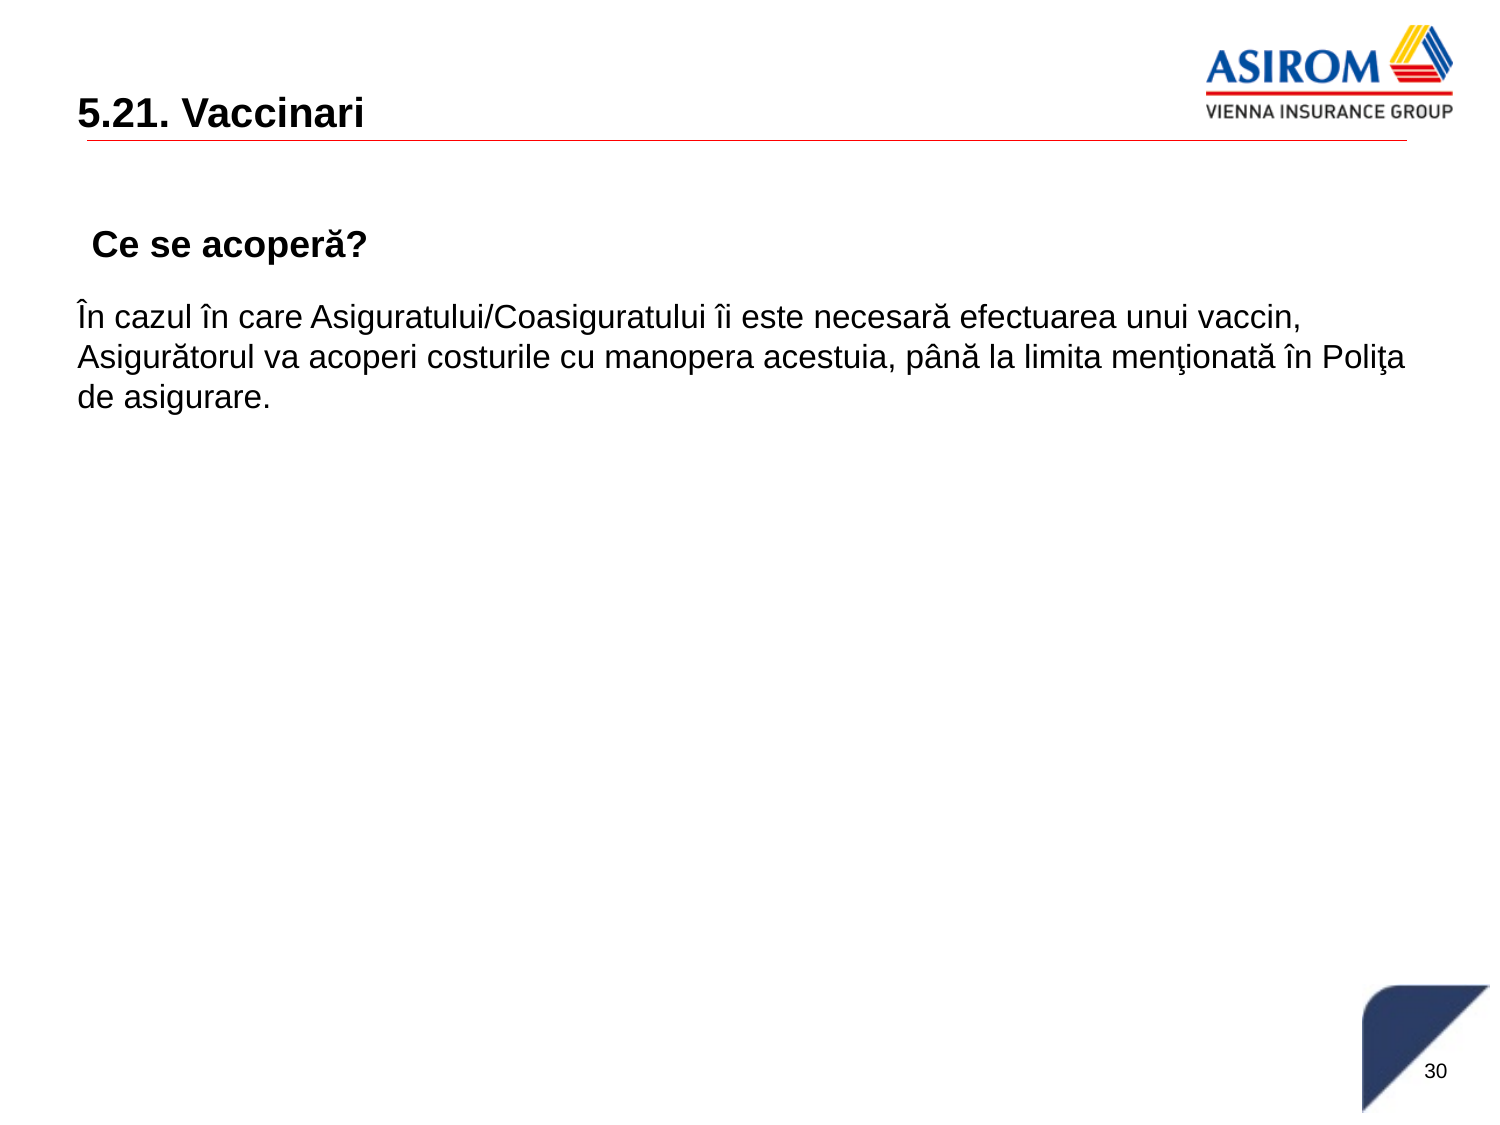

5.21. Vaccinari
Ce se acoperă?
În cazul în care Asiguratului/Coasiguratului îi este necesară efectuarea unui vaccin, Asigurătorul va acoperi costurile cu manopera acestuia, până la limita menţionată în Poliţa de asigurare.